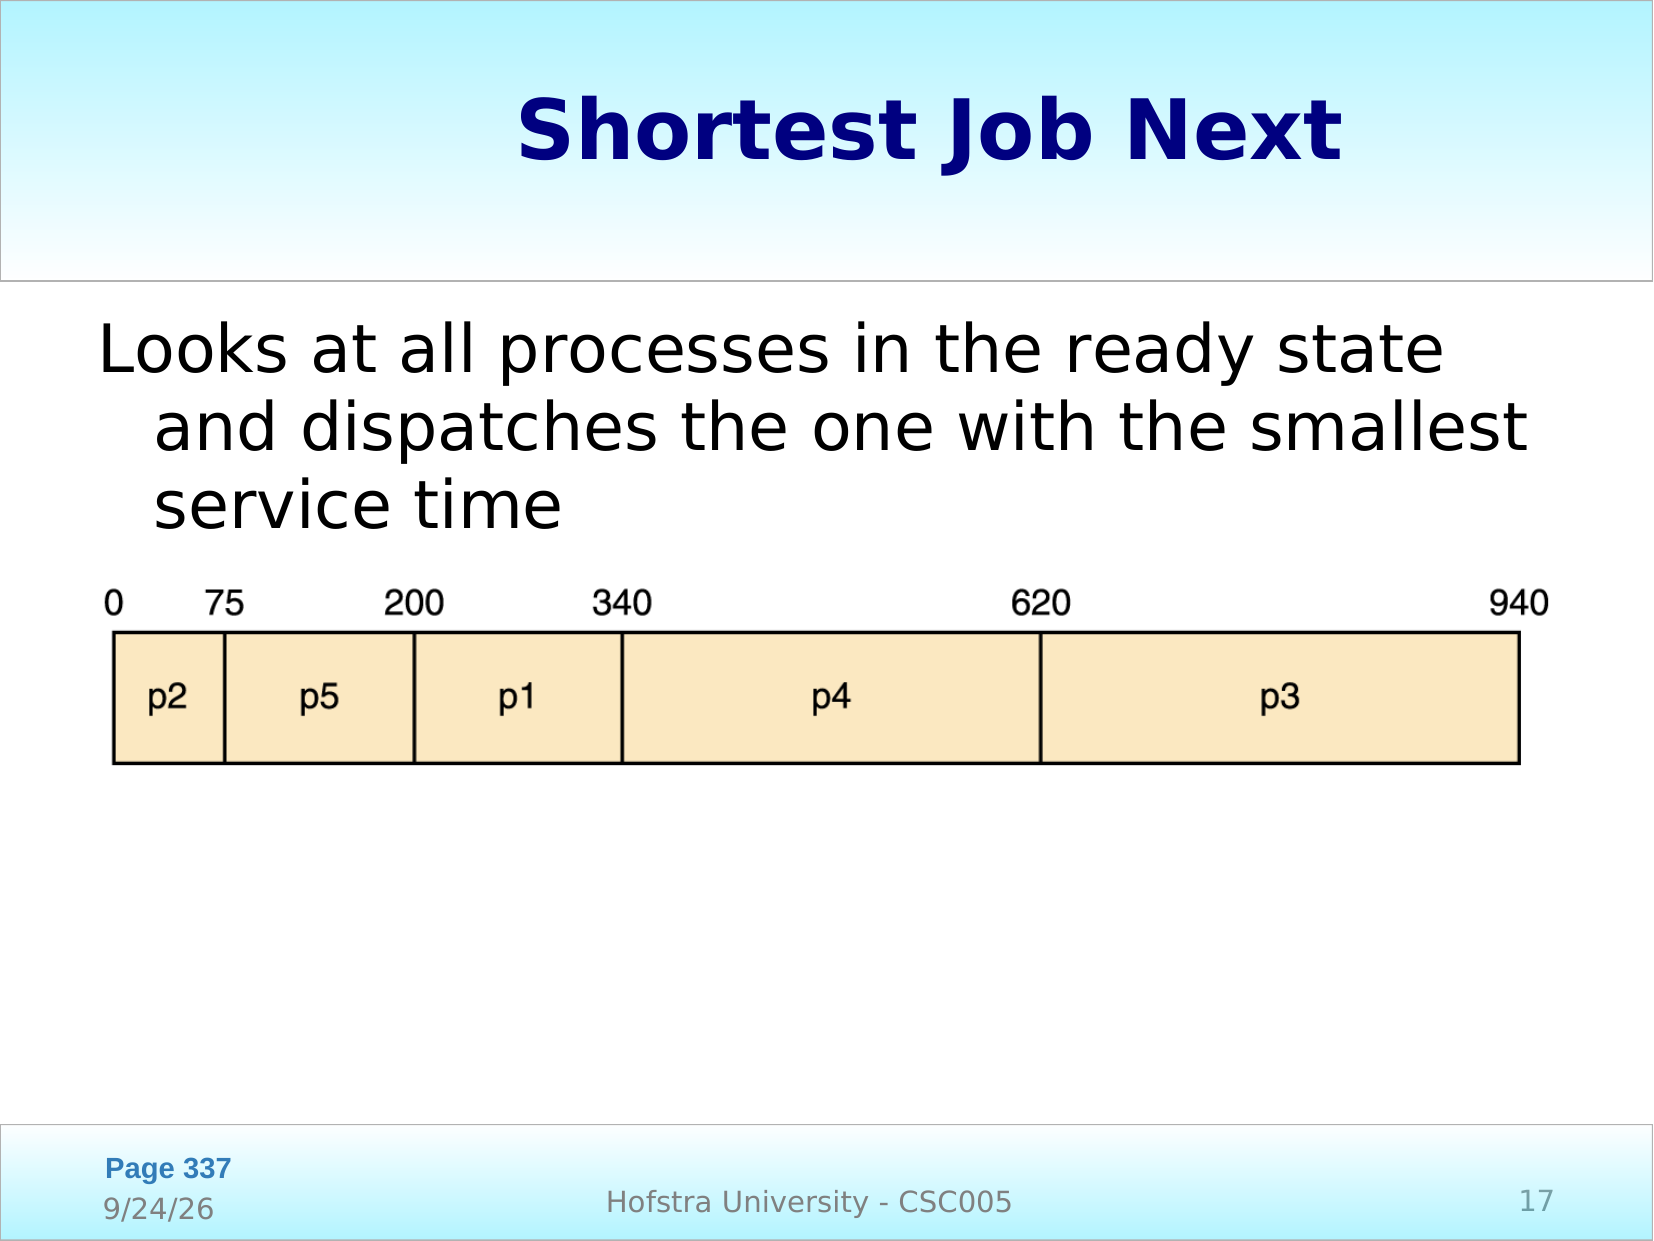

# Shortest Job Next
Looks at all processes in the ready state and dispatches the one with the smallest service time
17
Page 337
Hofstra University - CSC005